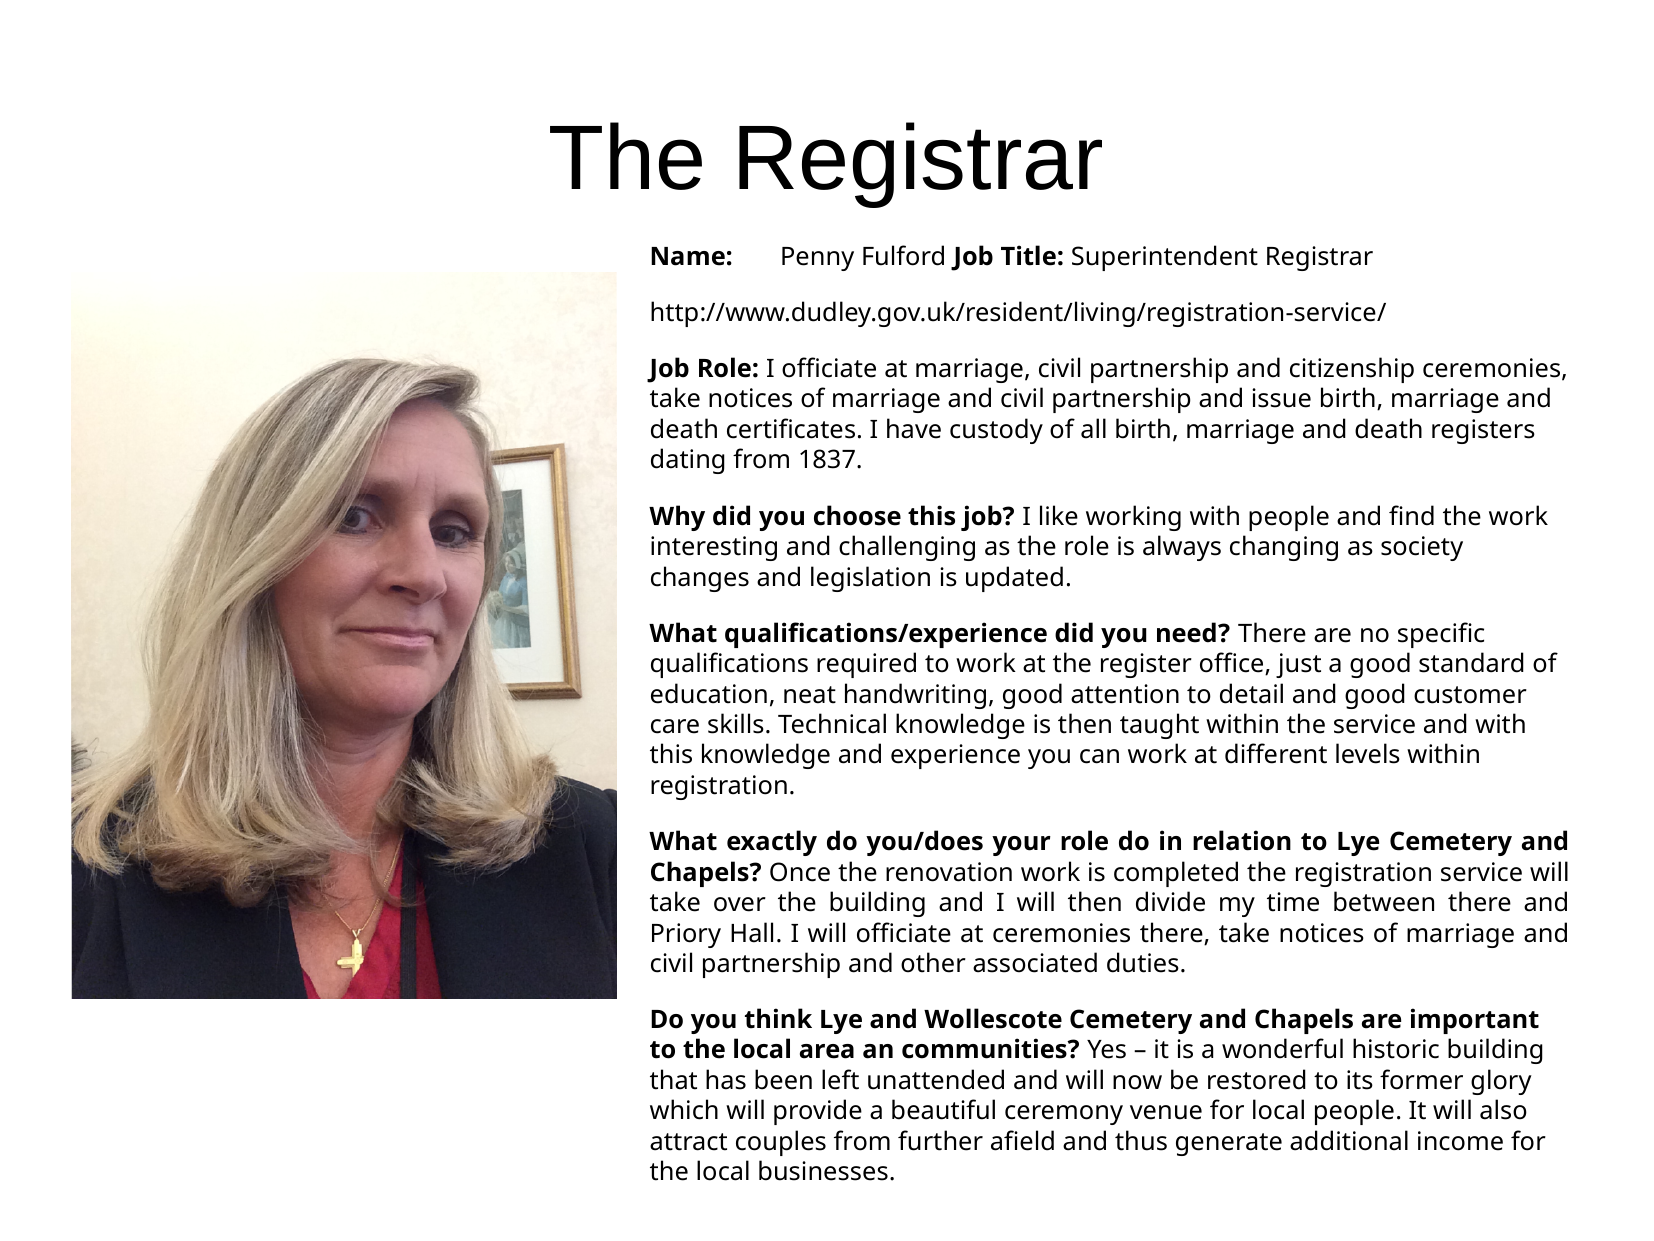

# The Registrar
Name:	Penny Fulford Job Title: Superintendent Registrar
http://www.dudley.gov.uk/resident/living/registration-service/
Job Role: I officiate at marriage, civil partnership and citizenship ceremonies, take notices of marriage and civil partnership and issue birth, marriage and death certificates. I have custody of all birth, marriage and death registers dating from 1837.
Why did you choose this job? I like working with people and find the work interesting and challenging as the role is always changing as society changes and legislation is updated.
What qualifications/experience did you need? There are no specific qualifications required to work at the register office, just a good standard of education, neat handwriting, good attention to detail and good customer care skills. Technical knowledge is then taught within the service and with this knowledge and experience you can work at different levels within registration.
What exactly do you/does your role do in relation to Lye Cemetery and Chapels? Once the renovation work is completed the registration service will take over the building and I will then divide my time between there and Priory Hall. I will officiate at ceremonies there, take notices of marriage and civil partnership and other associated duties.
Do you think Lye and Wollescote Cemetery and Chapels are important to the local area an communities? Yes – it is a wonderful historic building that has been left unattended and will now be restored to its former glory which will provide a beautiful ceremony venue for local people. It will also attract couples from further afield and thus generate additional income for the local businesses.